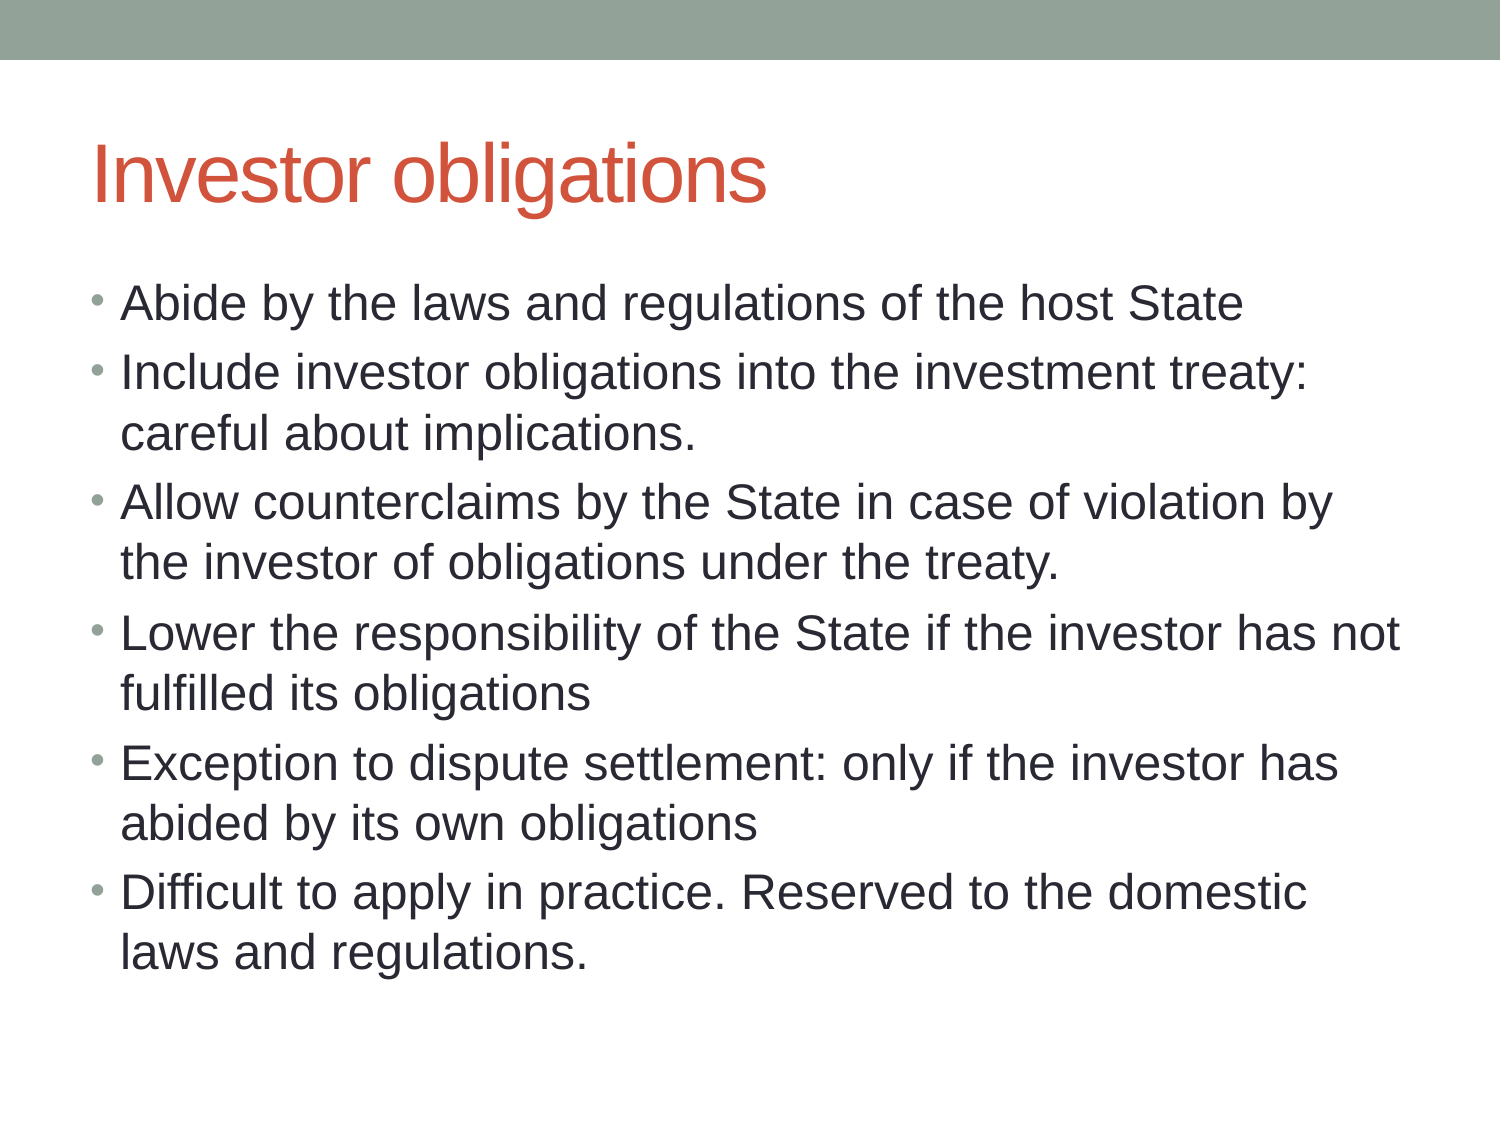

# Investor obligations
Abide by the laws and regulations of the host State
Include investor obligations into the investment treaty: careful about implications.
Allow counterclaims by the State in case of violation by the investor of obligations under the treaty.
Lower the responsibility of the State if the investor has not fulfilled its obligations
Exception to dispute settlement: only if the investor has abided by its own obligations
Difficult to apply in practice. Reserved to the domestic laws and regulations.